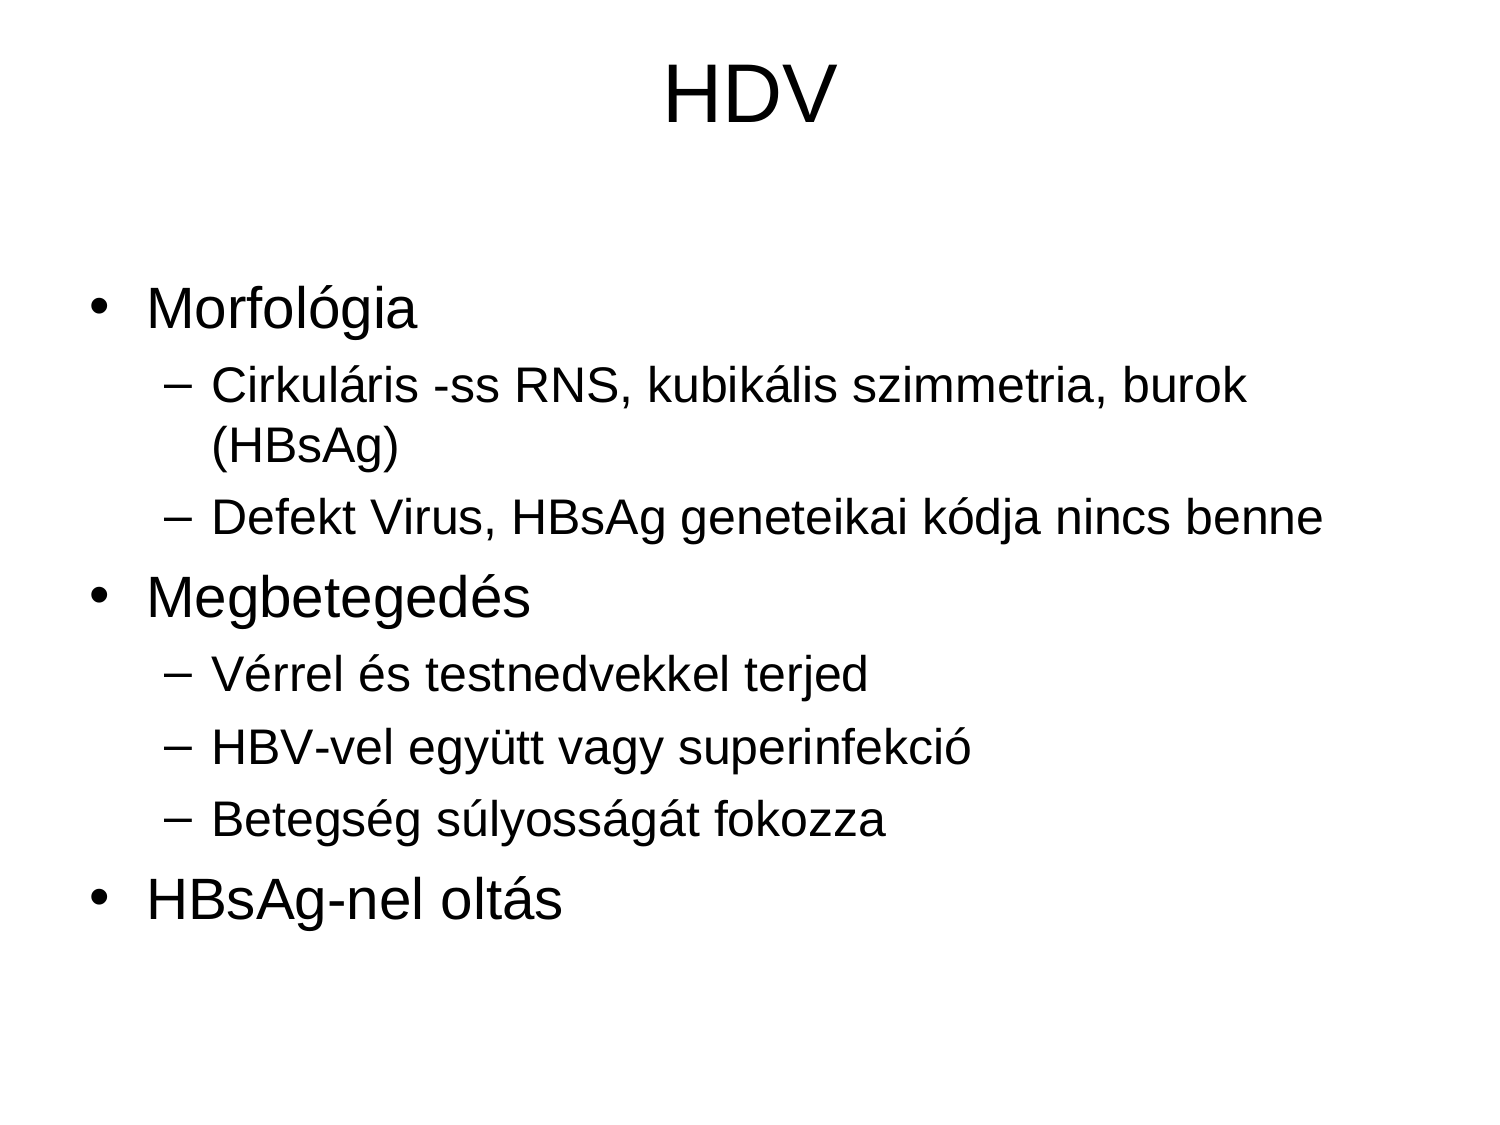

# HDV
Morfológia
Cirkuláris -ss RNS, kubikális szimmetria, burok (HBsAg)
Defekt Virus, HBsAg geneteikai kódja nincs benne
Megbetegedés
Vérrel és testnedvekkel terjed
HBV-vel együtt vagy superinfekció
Betegség súlyosságát fokozza
HBsAg-nel oltás